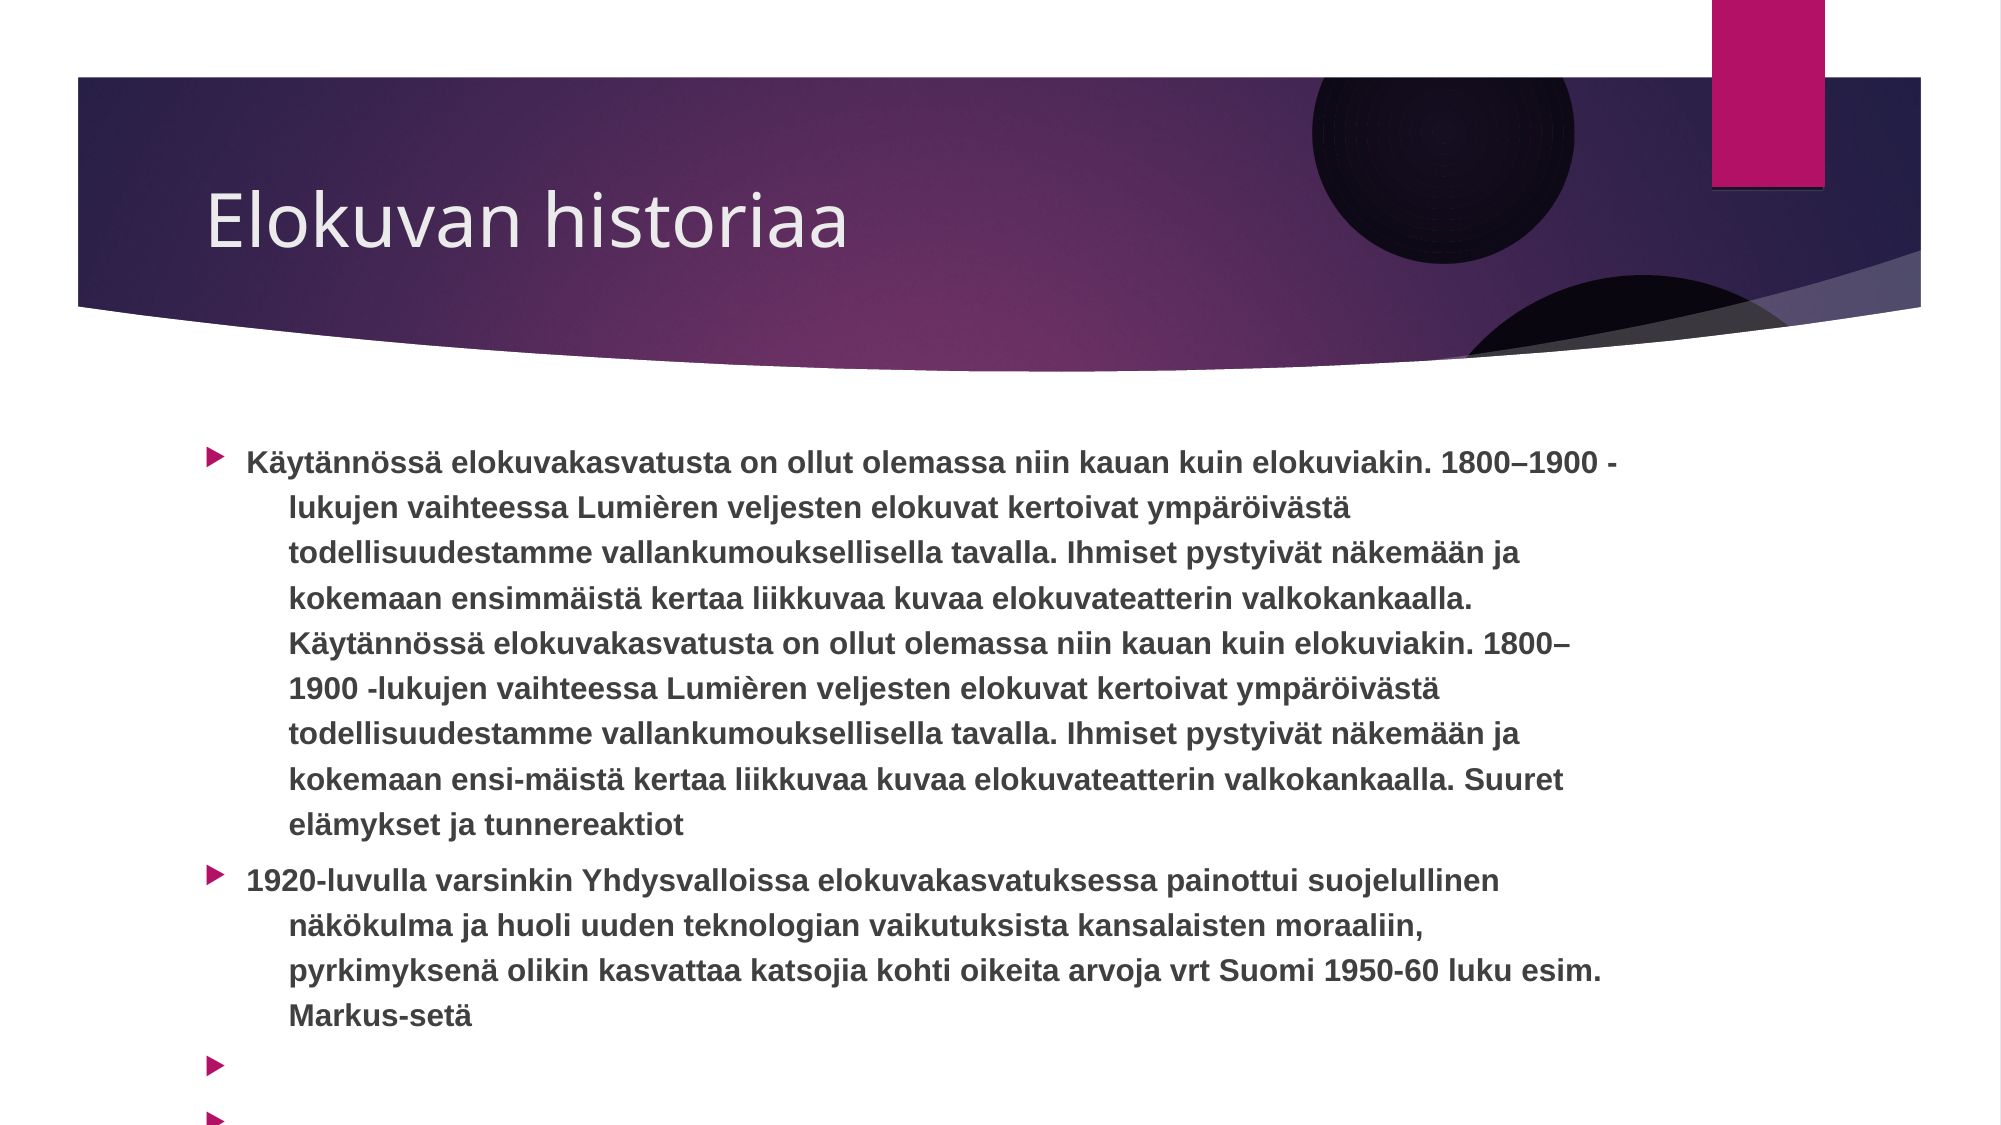

# Elokuvan historiaa
Käytännössä elokuvakasvatusta on ollut olemassa niin kauan kuin elokuviakin. 1800–1900 -lukujen vaihteessa Lumièren veljesten elokuvat kertoivat ympäröivästä todellisuudestamme vallankumouksellisella tavalla. Ihmiset pystyivät näkemään ja kokemaan ensimmäistä kertaa liikkuvaa kuvaa elokuvateatterin valkokankaalla. Käytännössä elokuvakasvatusta on ollut olemassa niin kauan kuin elokuviakin. 1800–1900 -lukujen vaihteessa Lumièren veljesten elokuvat kertoivat ympäröivästä todellisuudestamme vallankumouksellisella tavalla. Ihmiset pystyivät näkemään ja kokemaan ensi-mäistä kertaa liikkuvaa kuvaa elokuvateatterin valkokankaalla. Suuret elämykset ja tunnereaktiot
1920-luvulla varsinkin Yhdysvalloissa elokuvakasvatuksessa painottui suojelullinen näkökulma ja huoli uuden teknologian vaikutuksista kansalaisten moraaliin, pyrkimyksenä olikin kasvattaa katsojia kohti oikeita arvoja vrt Suomi 1950-60 luku esim. Markus-setä